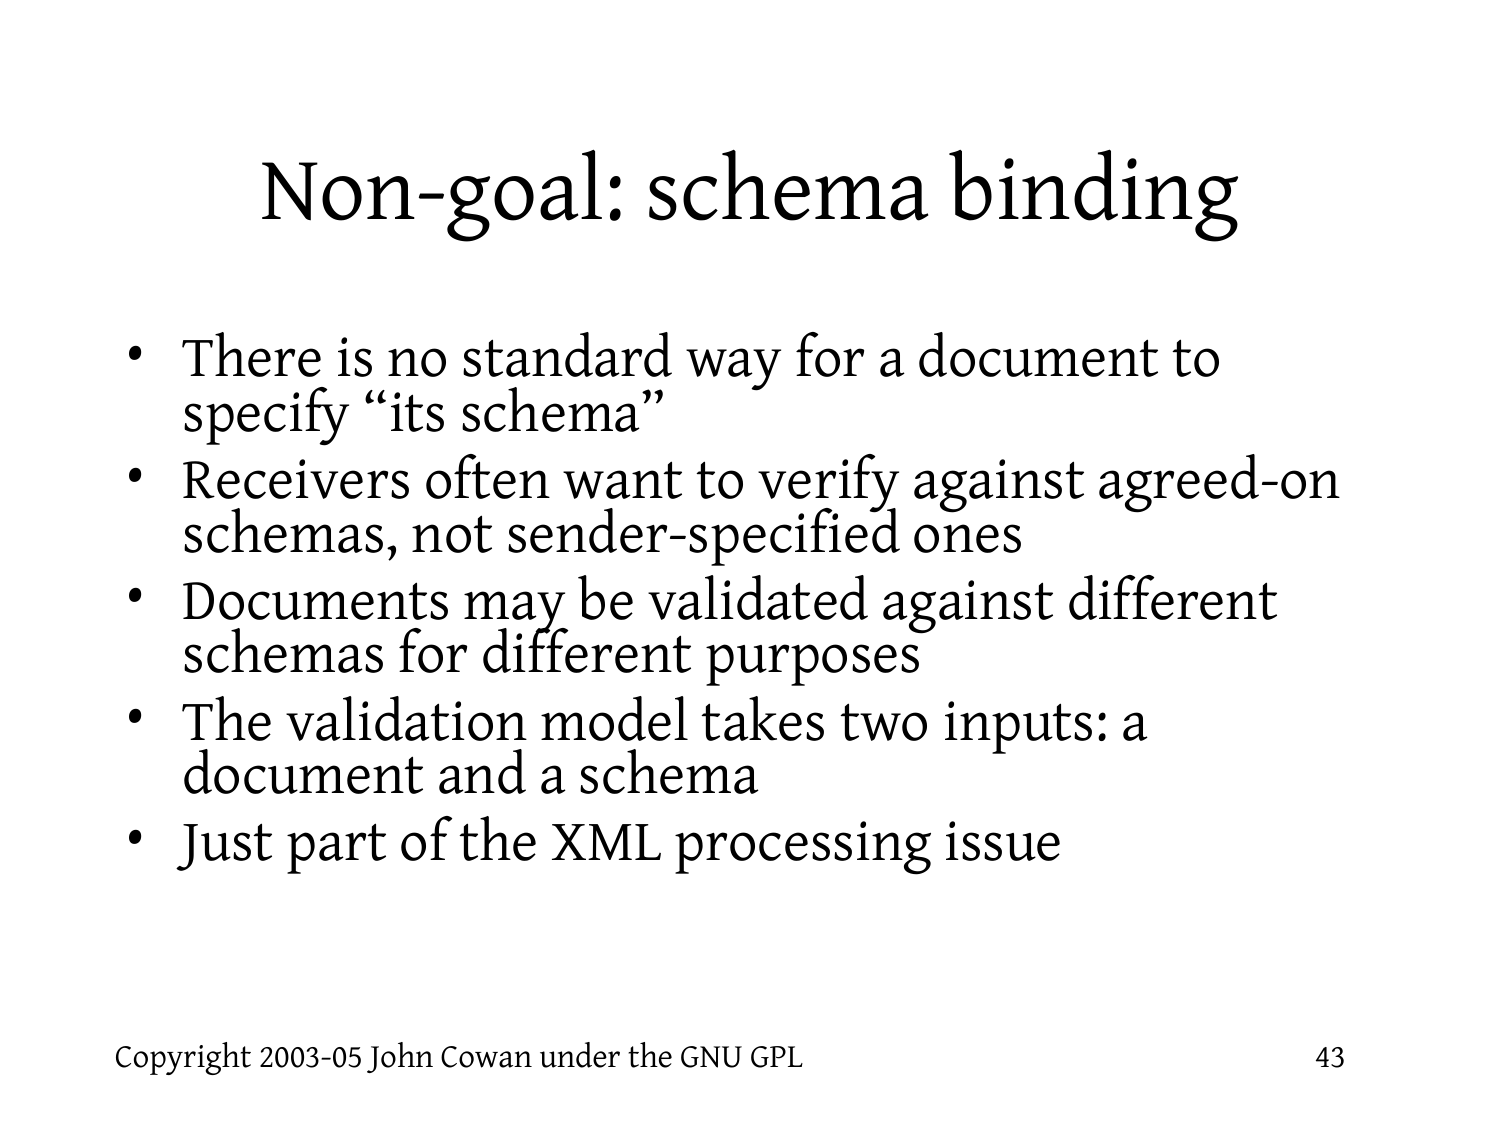

# Non-goal: schema binding
There is no standard way for a document to specify “its schema”
Receivers often want to verify against agreed-on schemas, not sender-specified ones
Documents may be validated against different schemas for different purposes
The validation model takes two inputs: a document and a schema
Just part of the XML processing issue